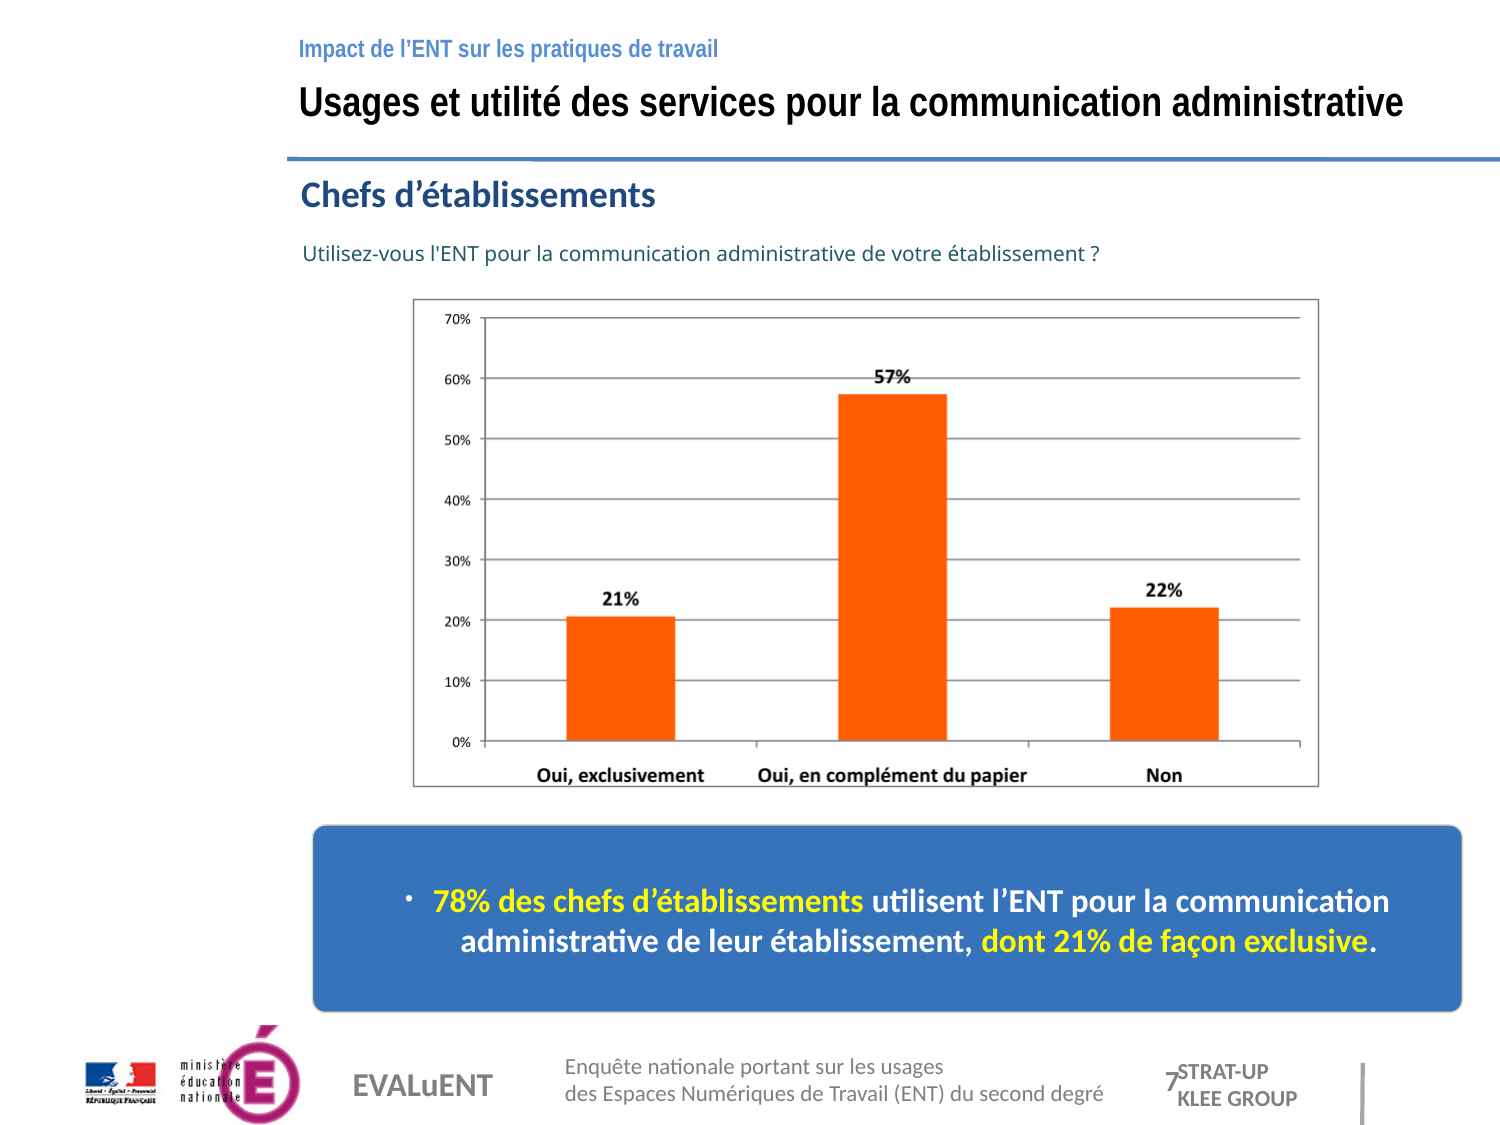

Impact de l’ENT sur les pratiques de travail
Usages et utilité des services pour la communication administrative
Chefs d’établissements
Utilisez-vous l'ENT pour la communication administrative de votre établissement ?
78% des chefs d’établissements utilisent l’ENT pour la communication administrative de leur établissement, dont 21% de façon exclusive.